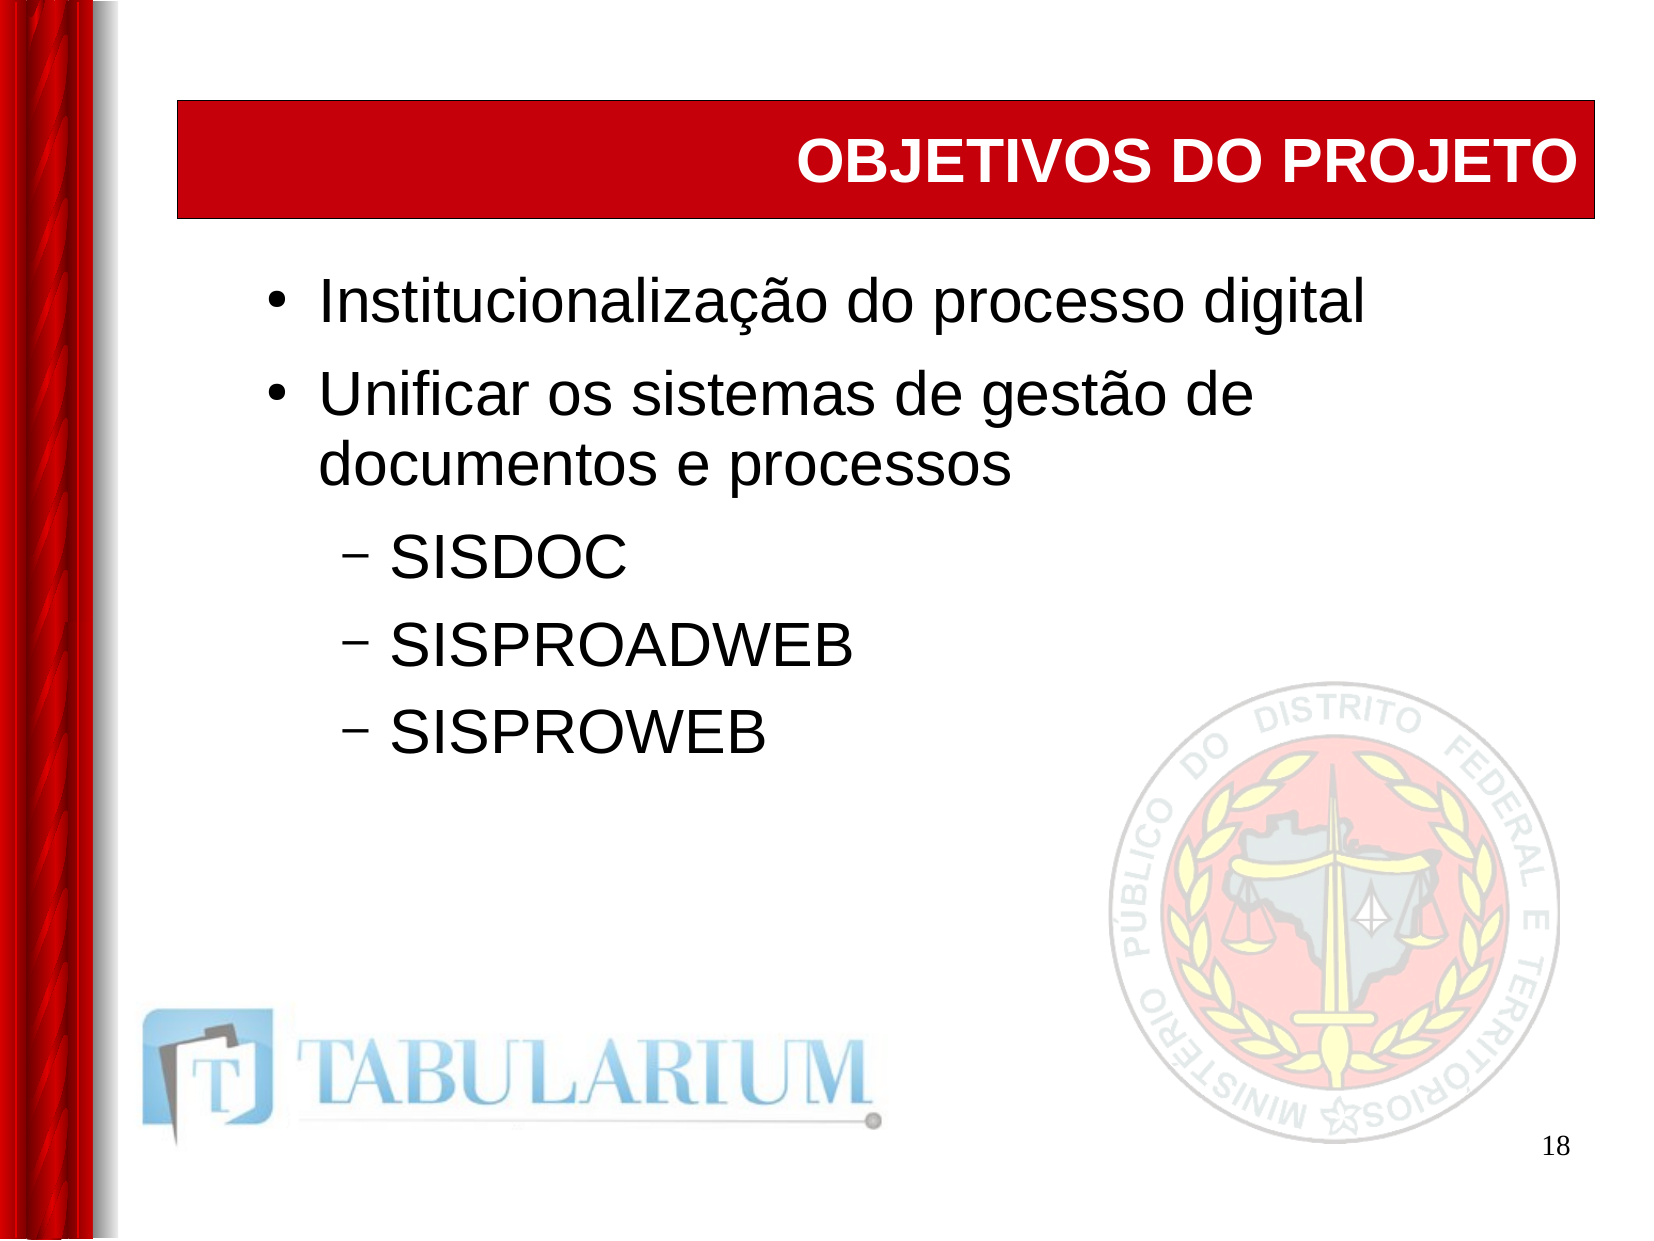

OBJETIVOS DO PROJETO
# Institucionalização do processo digital
Unificar os sistemas de gestão de documentos e processos
SISDOC
SISPROADWEB
SISPROWEB
18